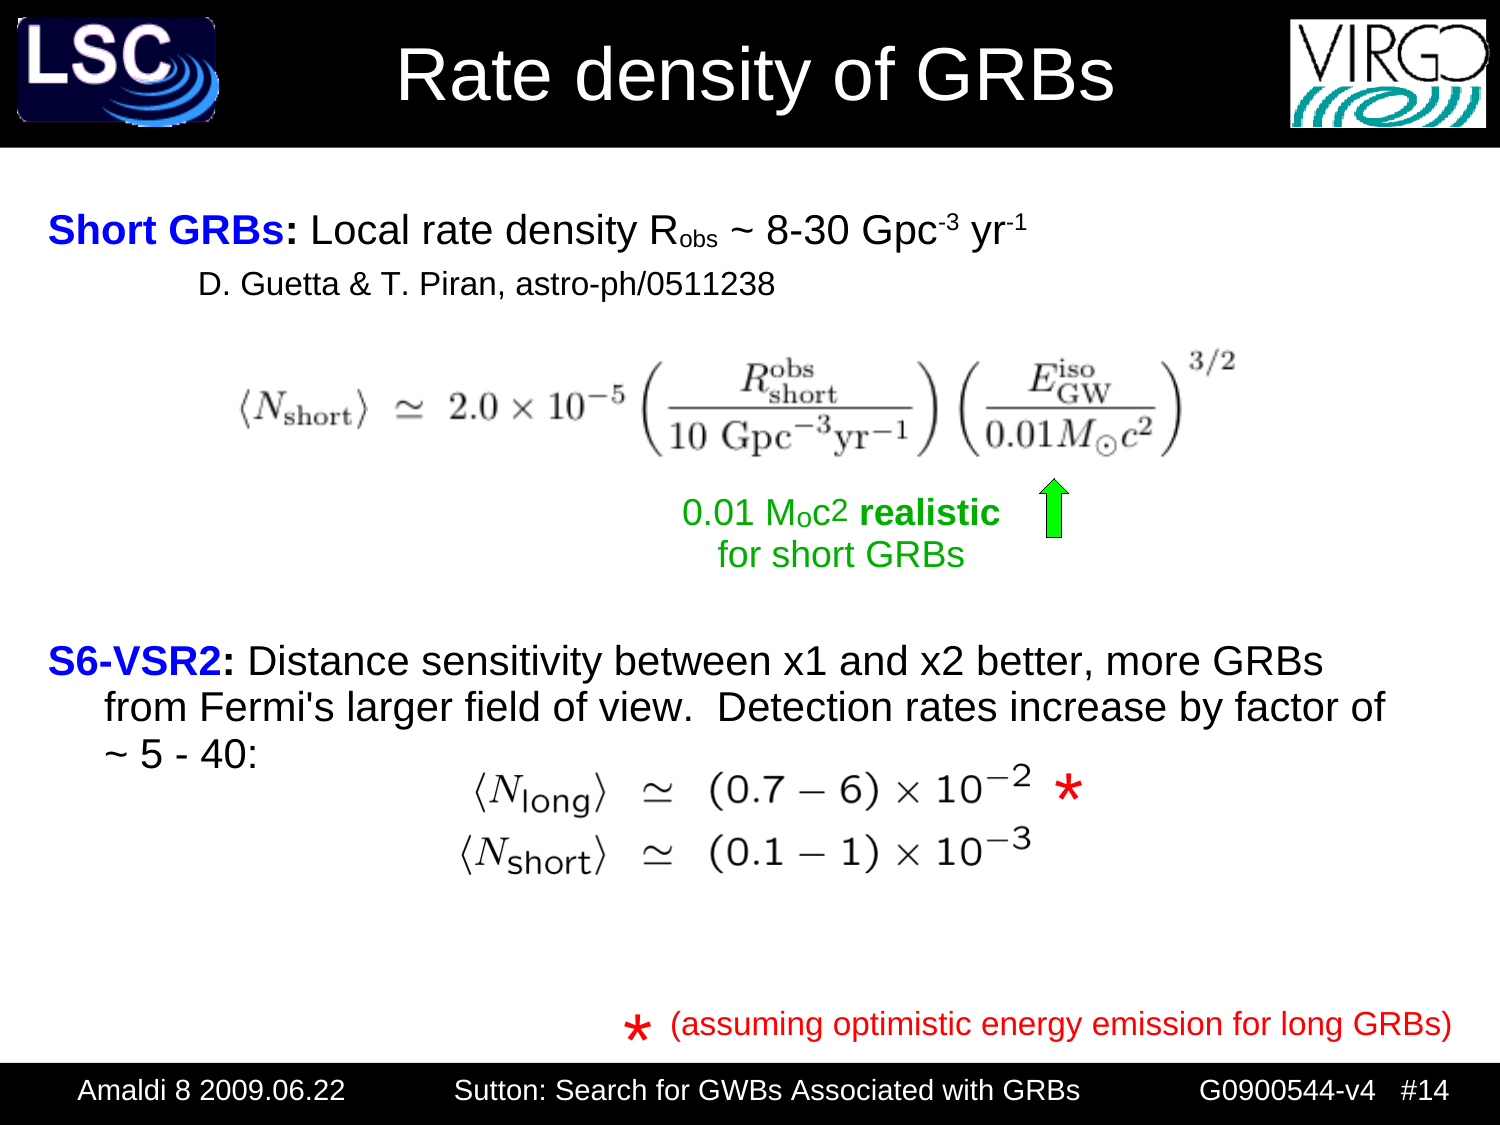

# Rate density of GRBs
Short GRBs: Local rate density Robs ~ 8-30 Gpc-3 yr-1
	D. Guetta & T. Piran, astro-ph/0511238
0.01 Moc2 realistic
for short GRBs
S6-VSR2: Distance sensitivity between x1 and x2 better, more GRBs from Fermi's larger field of view. Detection rates increase by factor of ~ 5 - 40:
*
*
(assuming optimistic energy emission for long GRBs)
14